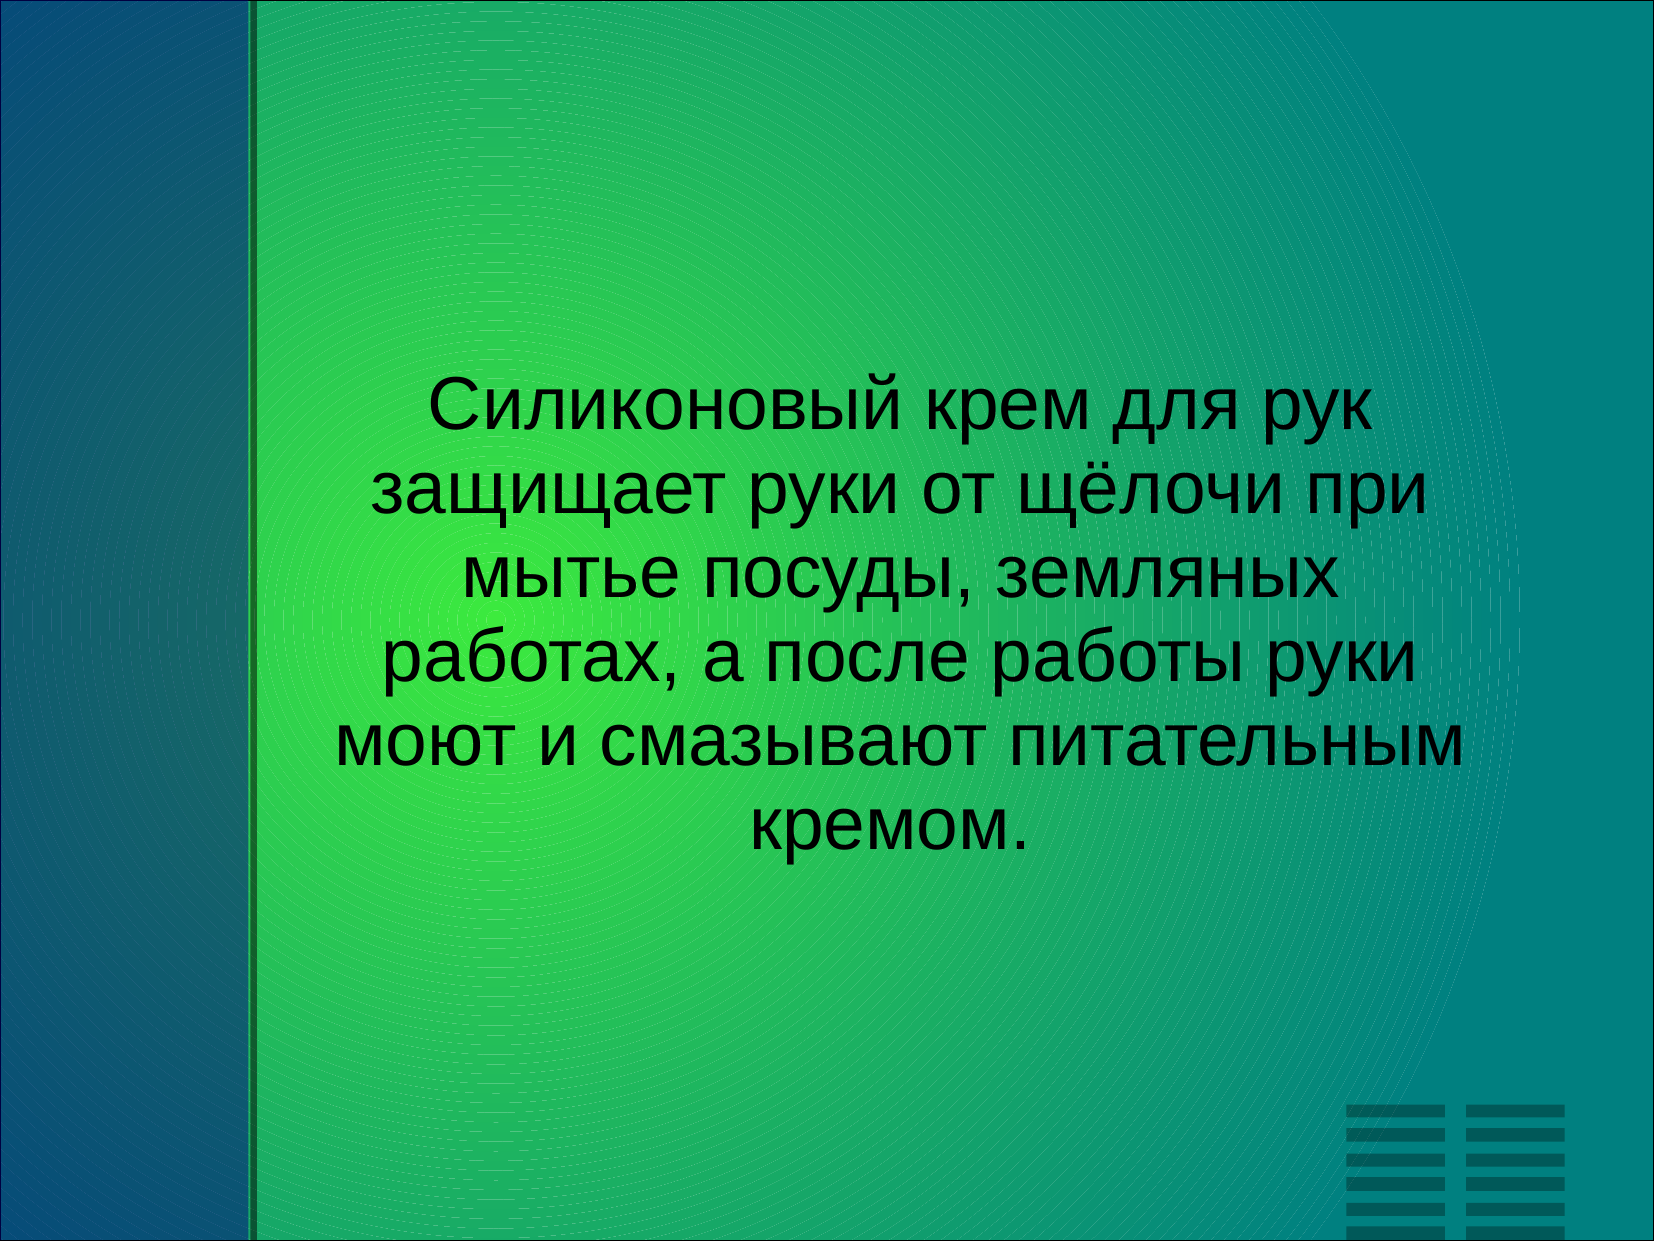

#
Силиконовый крем для рук защищает руки от щёлочи при мытье посуды, земляных работах, а после работы руки моют и смазывают питательным кремом.